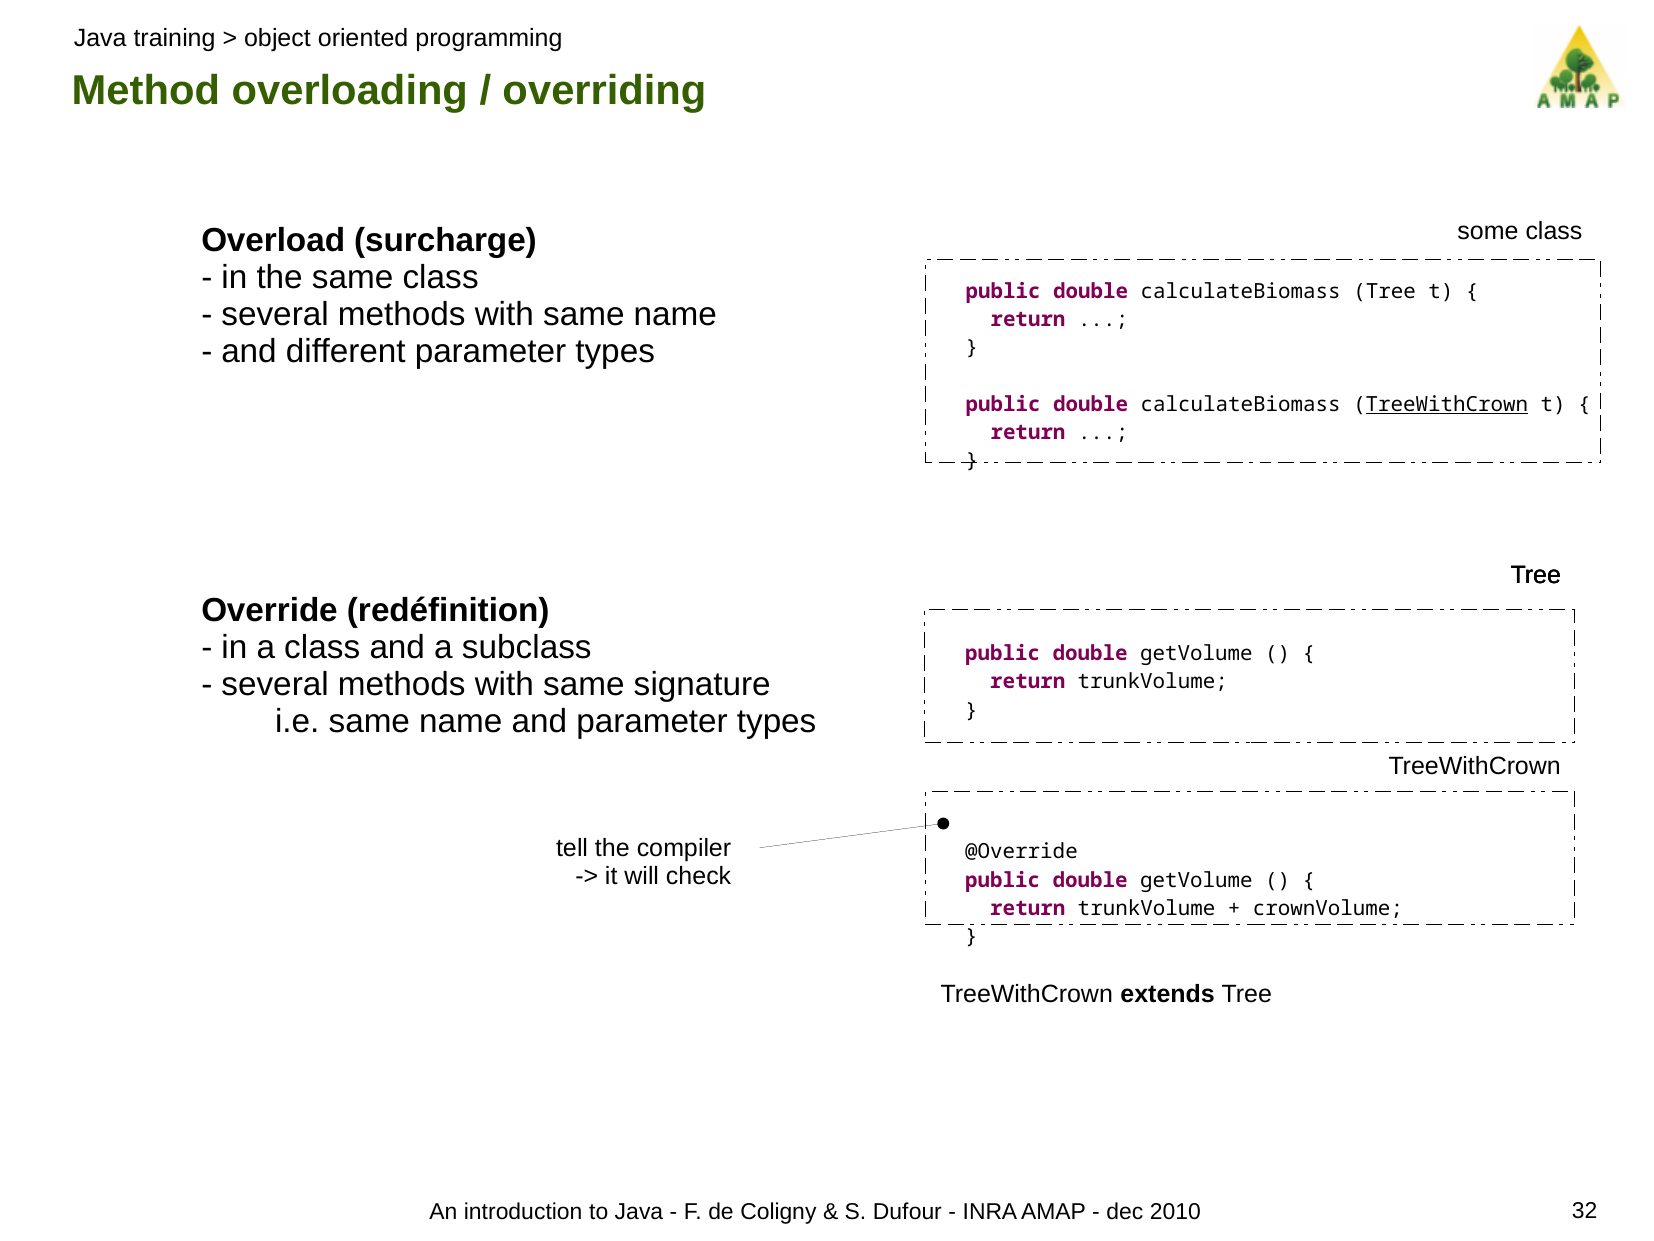

Java training > object oriented programming
Method overloading / overriding
some class
Overload (surcharge)
- in the same class
- several methods with same name
- and different parameter types
Override (redéfinition)
- in a class and a subclass
- several methods with same signature
	i.e. same name and parameter types
public double calculateBiomass (Tree t) {
 return ...;
}
public double calculateBiomass (TreeWithCrown t) {
 return ...;
}
Tree
Tree
Tree
public double getVolume () {
 return trunkVolume;
}
@Override
public double getVolume () {
 return trunkVolume + crownVolume;
}
TreeWithCrown
tell the compiler
-> it will check
TreeWithCrown extends Tree
32